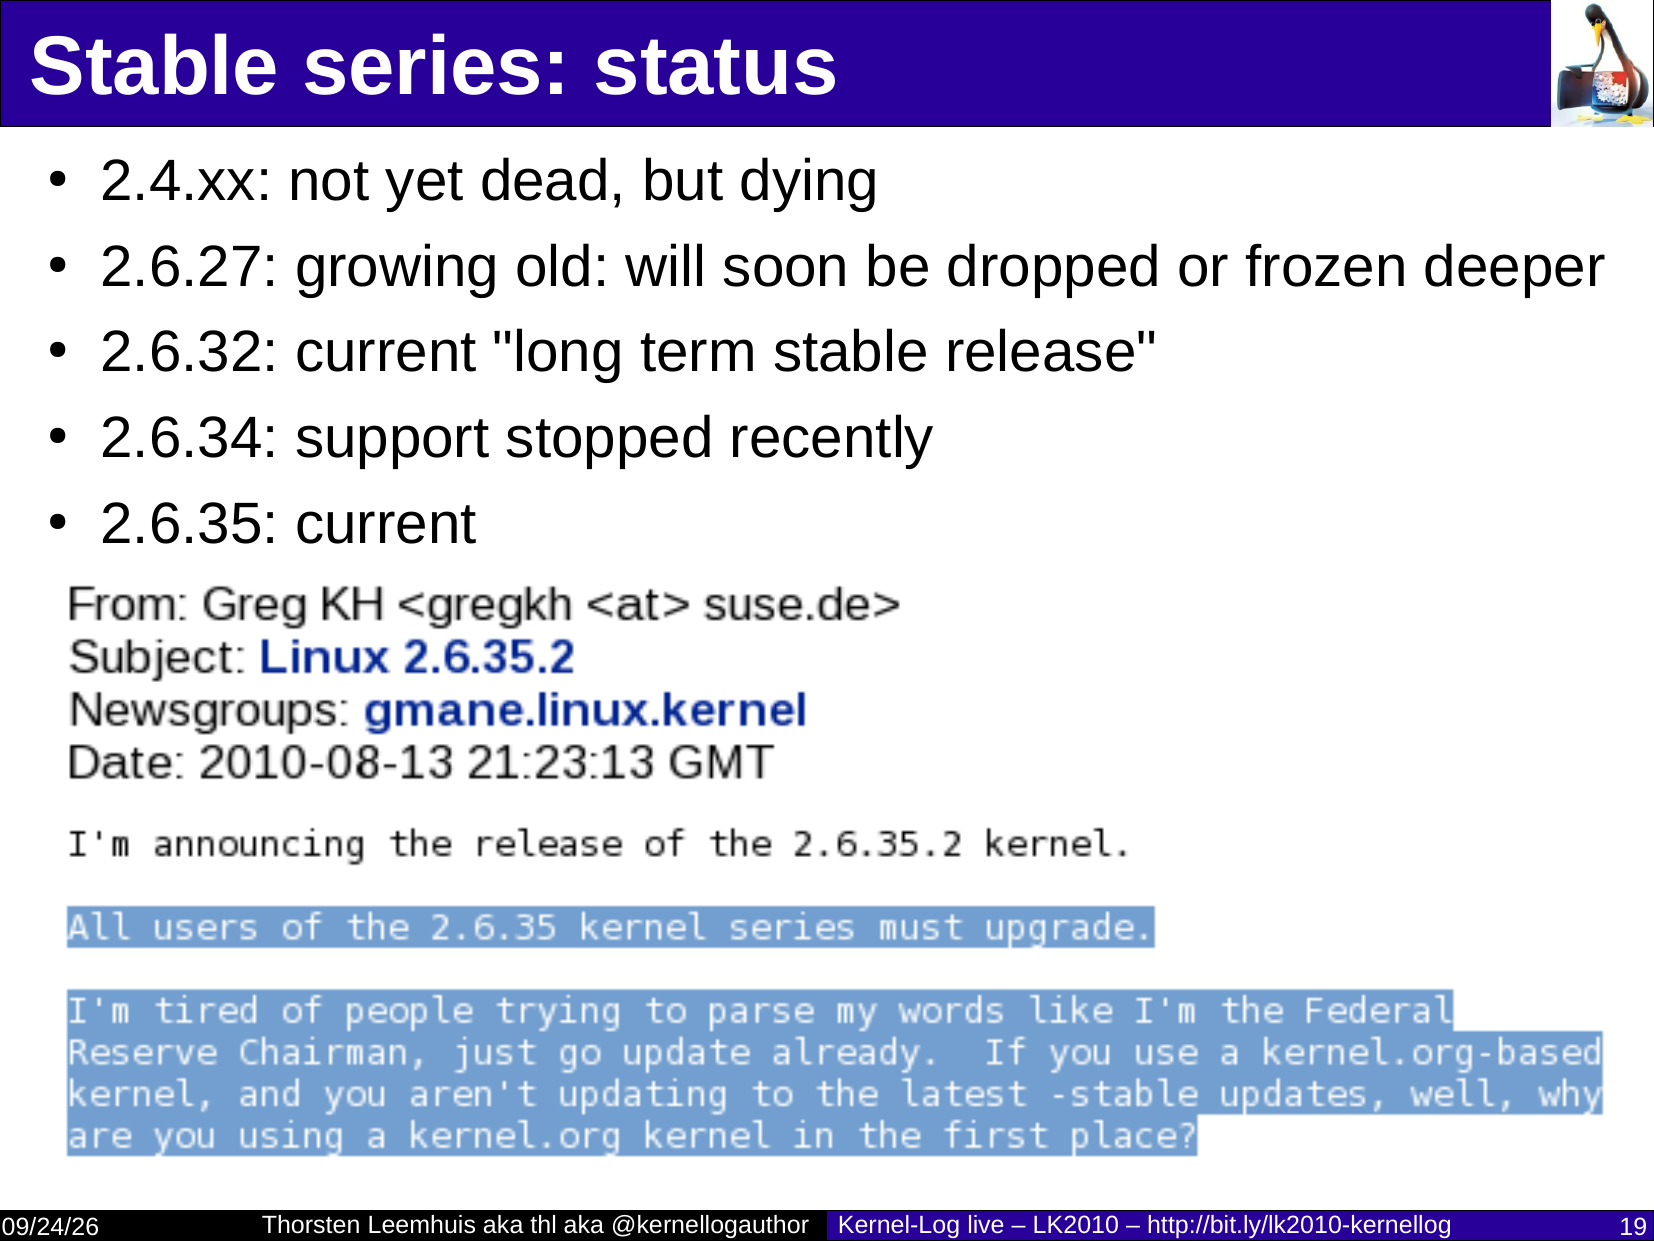

# Stable series: status
2.4.xx: not yet dead, but dying
2.6.27: growing old: will soon be dropped or frozen deeper
2.6.32: current "long term stable release"
2.6.34: support stopped recently
2.6.35: current
19